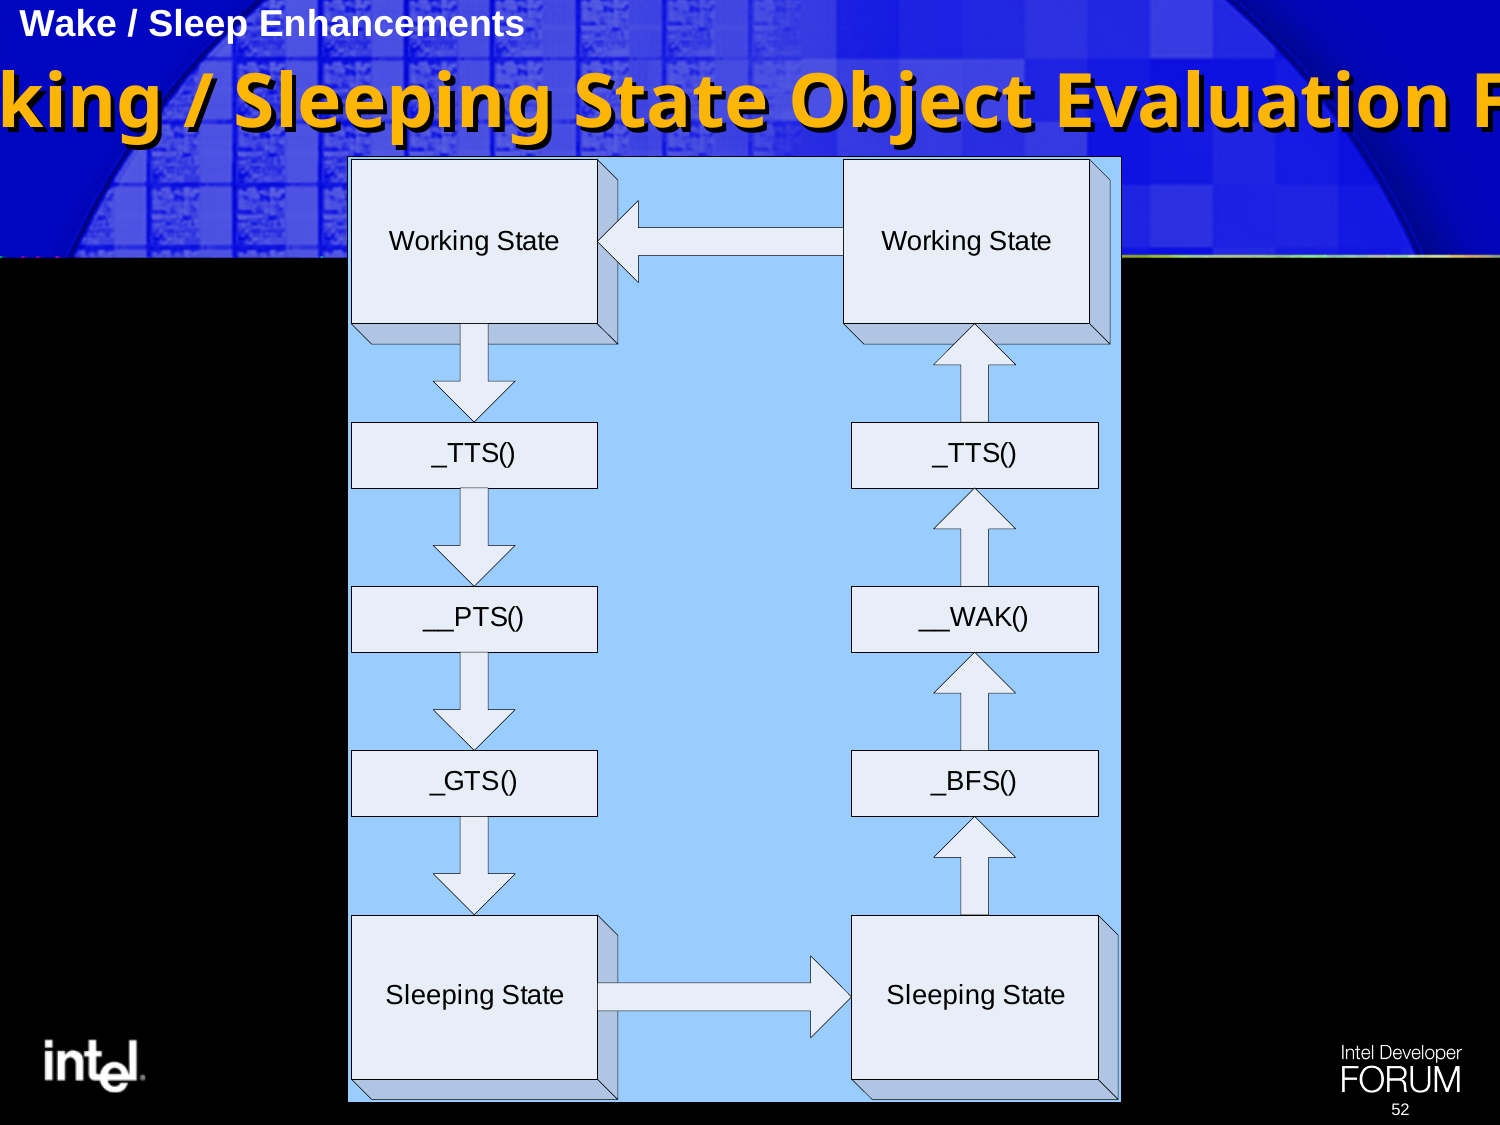

Wake / Sleep Enhancements
Working / Sleeping State Object Evaluation Flow